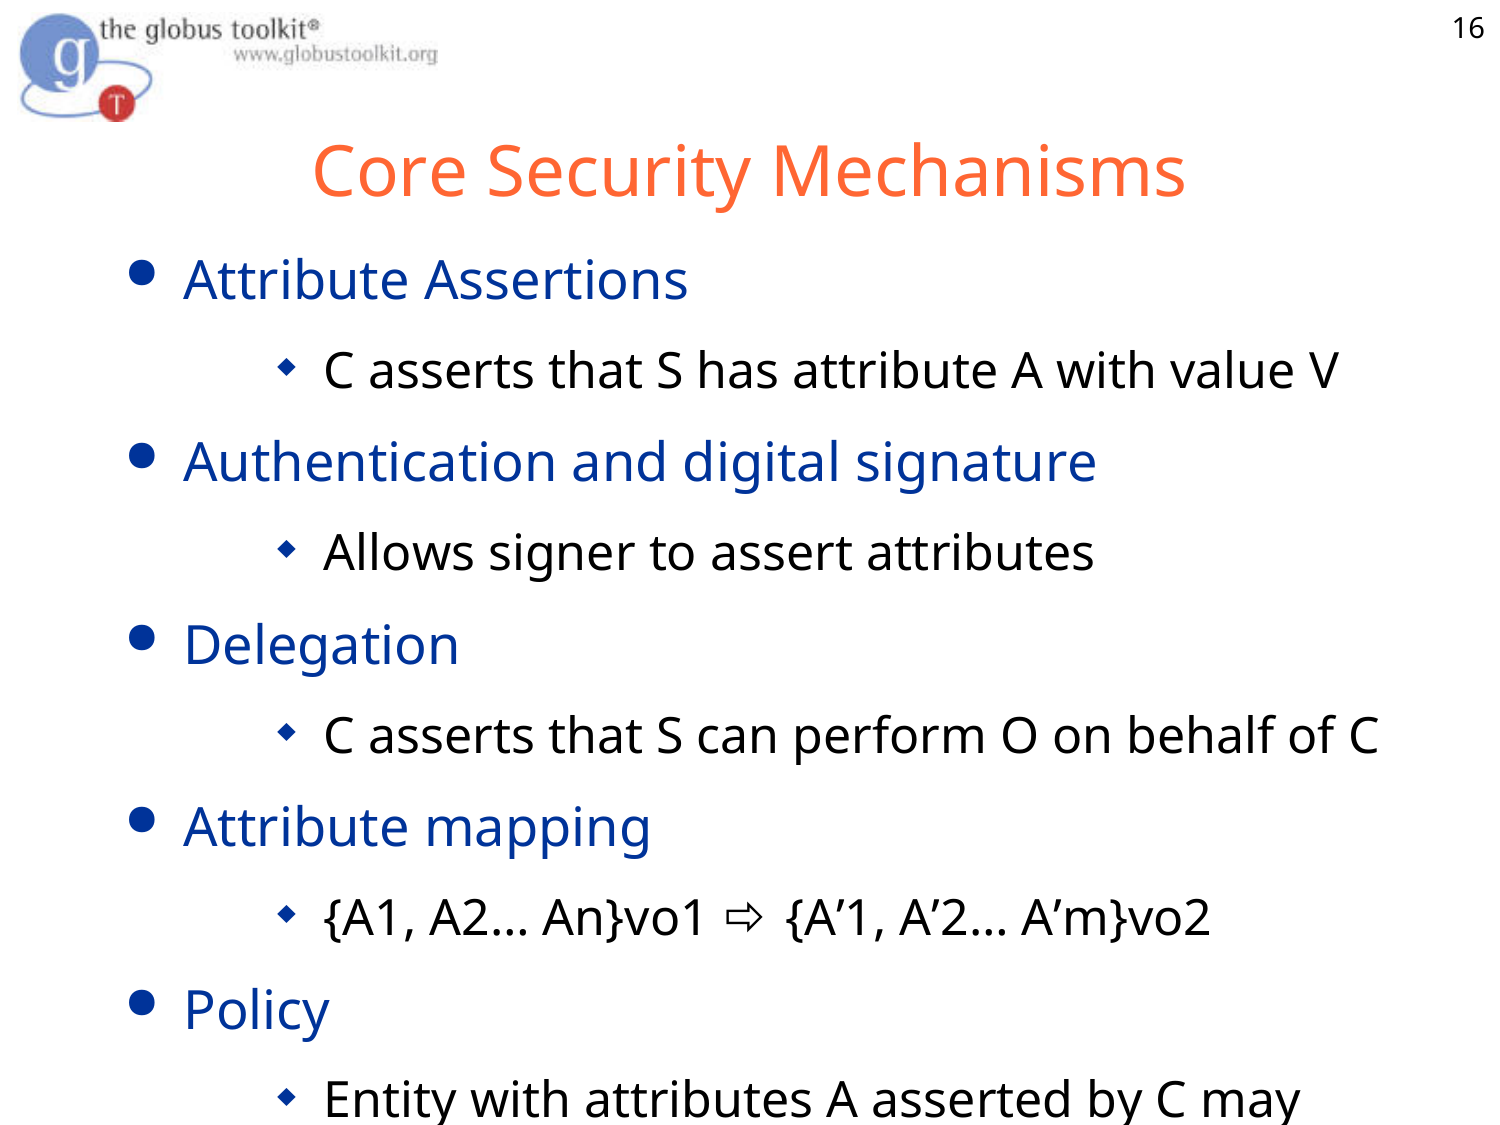

16
# Core Security Mechanisms
Attribute Assertions
C asserts that S has attribute A with value V
Authentication and digital signature
Allows signer to assert attributes
Delegation
C asserts that S can perform O on behalf of C
Attribute mapping
{A1, A2… An}vo1  {A’1, A’2… A’m}vo2
Policy
Entity with attributes A asserted by C may perform operation O on resource R